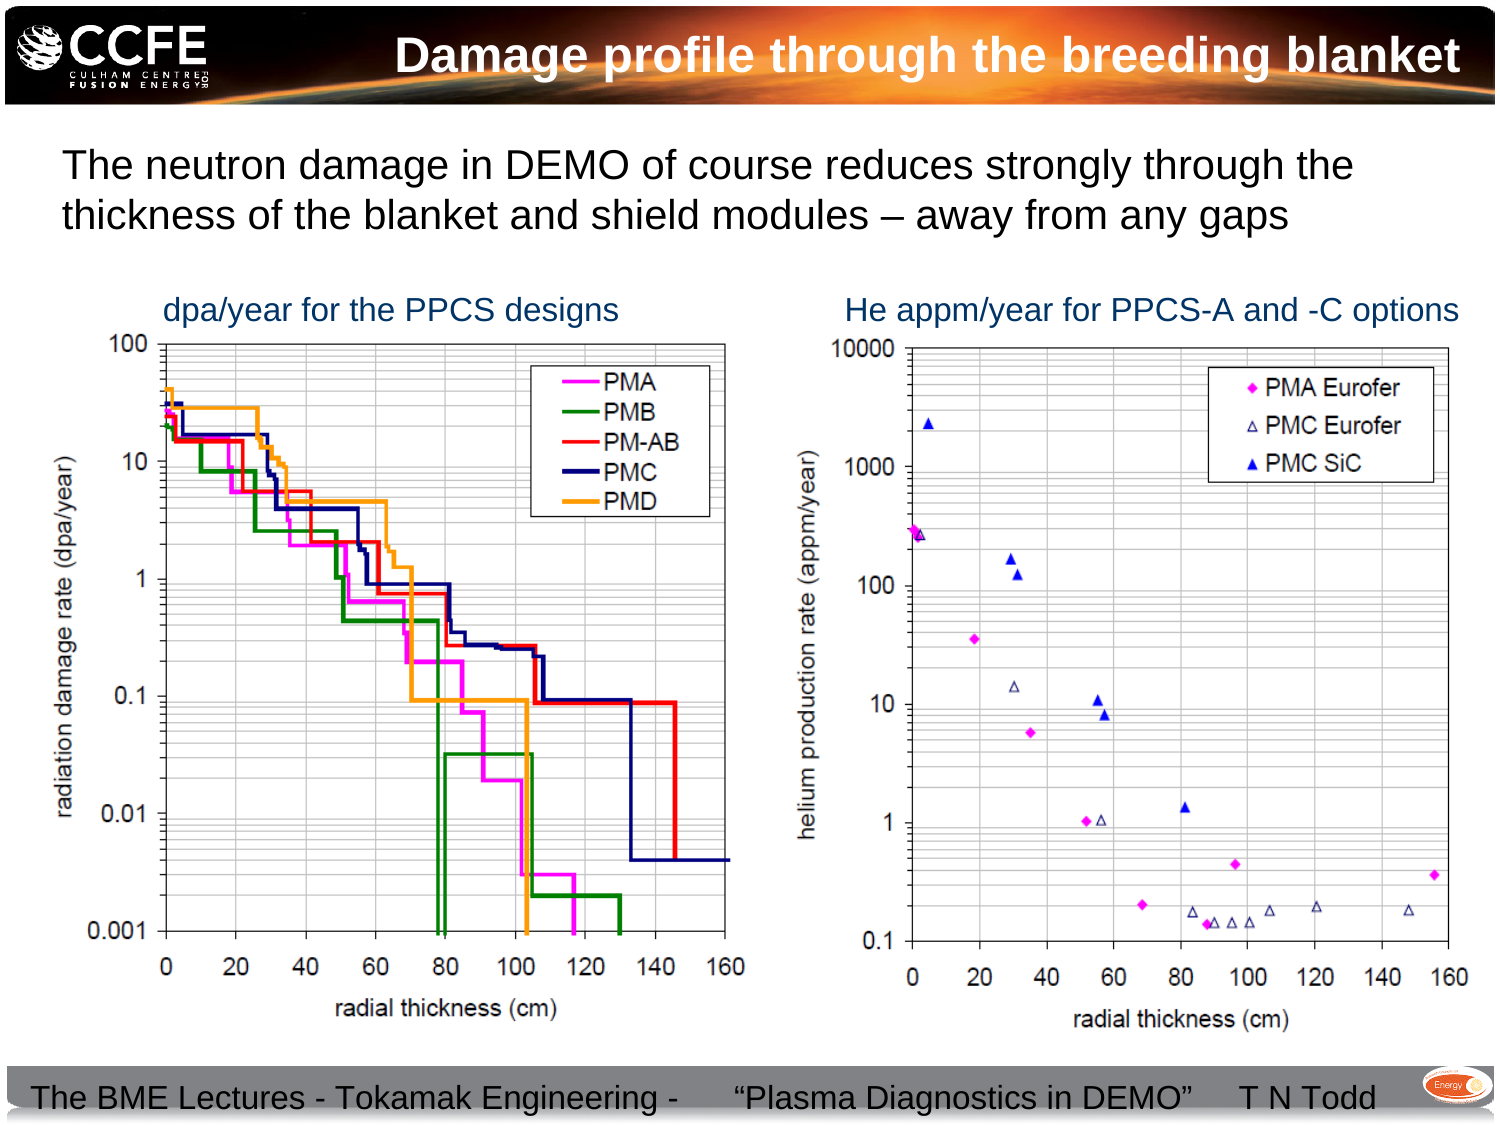

Damage profile through the breeding blanket
The neutron damage in DEMO of course reduces strongly through the thickness of the blanket and shield modules – away from any gaps
	 dpa/year for the PPCS designs			 He appm/year for PPCS-A and -C options